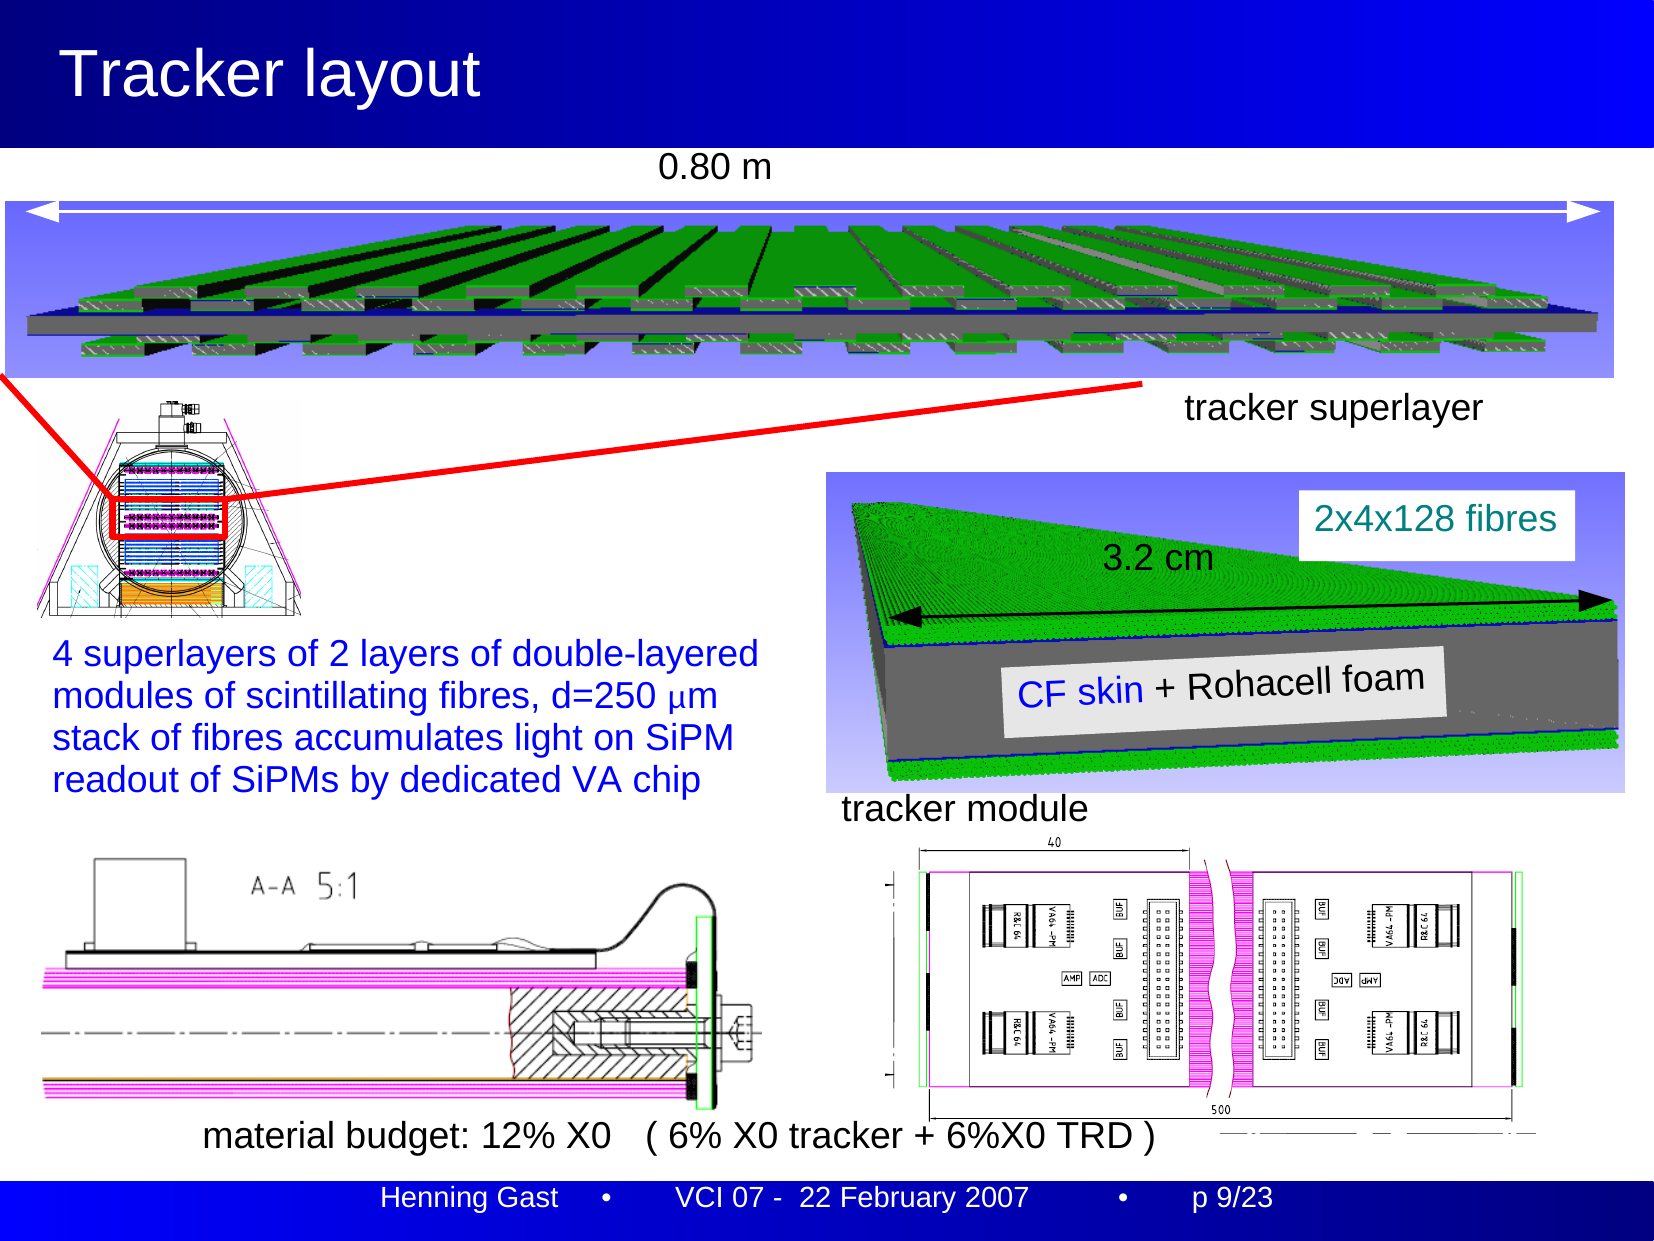

# Tracker layout
0.80 m
tracker superlayer
2x4x128 fibres
3.2 cm
4 superlayers of 2 layers of double-layered modules of scintillating fibres, d=250 m
stack of fibres accumulates light on SiPM
readout of SiPMs by dedicated VA chip
CF skin + Rohacell foam
tracker module
material budget: 12% X0 	( 6% X0 tracker + 6%X0 TRD )